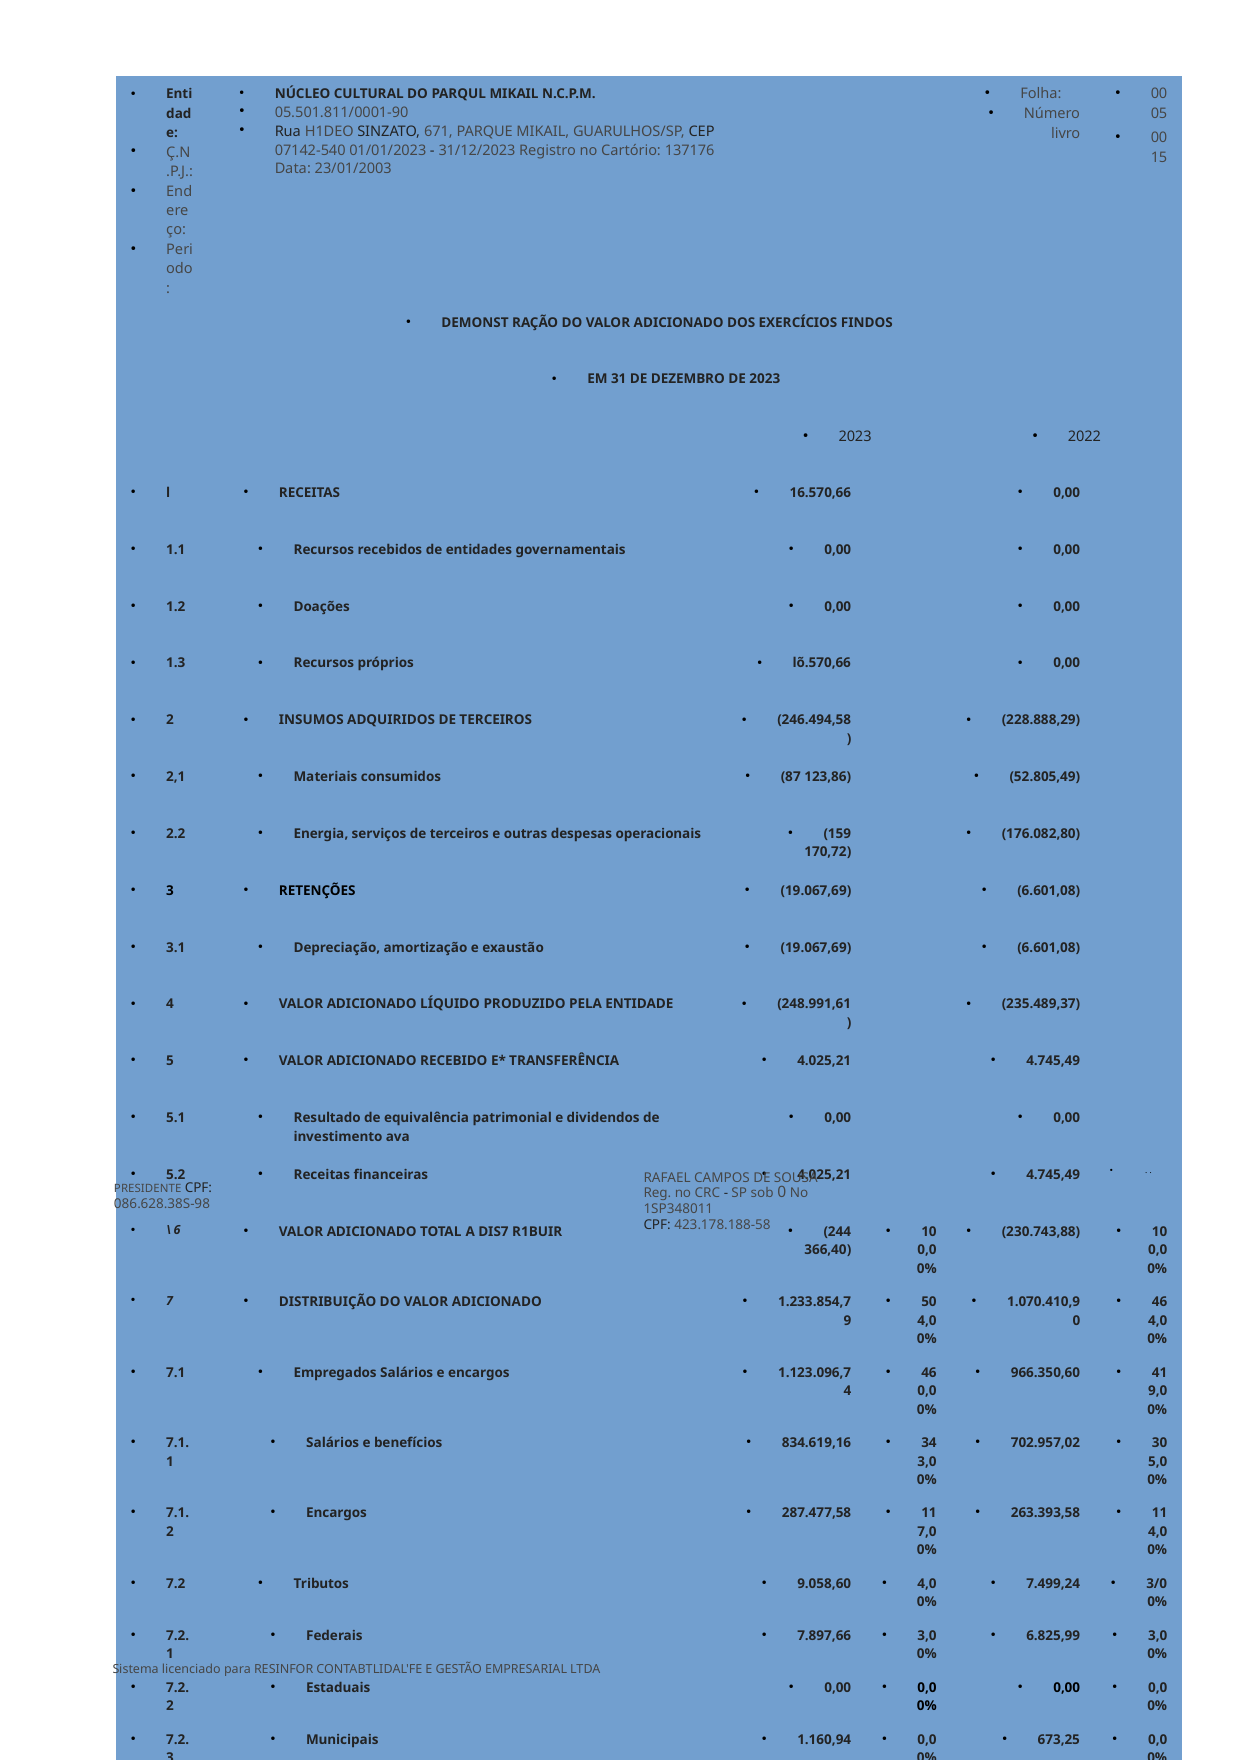

| Entidade: Ç.N.P.J.: Endereço: Periodo: | NÚCLEO CULTURAL DO PARQUL MIKAIL N.C.P.M. 05.501.811/0001-90 Rua H1DEO SINZATO, 671, PARQUE MIKAIL, GUARULHOS/SP, CEP 07142-540 01/01/2023 - 31/12/2023 Registro no Cartório: 137176 Data: 23/01/2003 | | | Folha: Número livro | 0005 0015 |
| --- | --- | --- | --- | --- | --- |
| | DEMONST RAÇÃO DO VALOR ADICIONADO DOS EXERCÍCIOS FINDOS | | | | |
| | EM 31 DE DEZEMBRO DE 2023 | | | | |
| | | 2023 | | 2022 | |
| l | RECEITAS | 16.570,66 | | 0,00 | |
| 1.1 | Recursos recebidos de entidades governamentais | 0,00 | | 0,00 | |
| 1.2 | Doações | 0,00 | | 0,00 | |
| 1.3 | Recursos próprios | lõ.570,66 | | 0,00 | |
| 2 | INSUMOS ADQUIRIDOS DE TERCEIROS | (246.494,58) | | (228.888,29) | |
| 2,1 | Materiais consumidos | (87 123,86) | | (52.805,49) | |
| 2.2 | Energia, serviços de terceiros e outras despesas operacionais | (159 170,72) | | (176.082,80) | |
| 3 | RETENÇÕES | (19.067,69) | | (6.601,08) | |
| 3.1 | Depreciação, amortização e exaustão | (19.067,69) | | (6.601,08) | |
| 4 | VALOR ADICIONADO LÍQUIDO PRODUZIDO PELA ENTIDADE | (248.991,61) | | (235.489,37) | |
| 5 | VALOR ADICIONADO RECEBIDO E\* TRANSFERÊNCIA | 4.025,21 | | 4.745,49 | |
| 5.1 | Resultado de equivalência patrimonial e dividendos de investimento ava | 0,00 | | 0,00 | |
| 5.2 | Receitas financeiras | 4.025,21 | | 4.745,49 | . . |
| \6 | VALOR ADICIONADO TOTAL A DIS7 R1BUIR | (244 366,40) | 100,00% | (230.743,88) | 100,00% |
| 7 | DISTRIBUIÇÃO DO VALOR ADICIONADO | 1.233.854,79 | 504,00% | 1.070.410,90 | 464,00% |
| 7.1 | Empregados Salários e encargos | 1.123.096,74 | 460,00% | 966.350,60 | 419,00% |
| 7.1.1 | Salários e benefícios | 834.619,16 | 343,00% | 702.957,02 | 305,00% |
| 7.1.2 | Encargos | 287.477,58 | 117,00% | 263.393,58 | 114,00% |
| 7.2 | Tributos | 9.058,60 | 4,00% | 7.499,24 | 3/00% |
| 7.2.1 | Federais | 7.897,66 | 3,00% | 6.825,99 | 3,00% |
| 7.2.2 | Estaduais | 0,00 | 0,00% | 0,00 | 0,00% |
| 7.2.3 | Municipais | 1.160,94 | 0,00% | 673,25 | 0,00% |
| 7.3 | Financiadores | £7.699,45 | 40,00% | 96.561,06 | 42,00% |
| 7.3.1 | Juros, multas e tarifas bancária? | 3.585,80 | 1,00% | 5.776,07 | 3,00% |
| 7.3.2 | Aluguéis | 94.113,65 | 38,00% | 90.784,99 | 39,00% |
| 7.4 | Outras despesas não operacionais | 0,00 | 0,00% | 0,00 | 0,00% |
| 7.4.1 | Outras despesas não operacio\* vs | 0,00 | 0,00% | 0,00 | 0,00% |
| 7.5 | Lucros retidos/prejuízo do exerci ki | 0,00 | 0,00% | a,oo | 0,00% |
| s | Valor total Distribuído | 1.23: .354,79 | 504,00% | 1.070,410,90 | 464,00% |
RAFAEL CAMPOS DE SOUSA
Reg. no CRC - SP sob 0 No 1SP348011
CPF: 423.178.188-58
PRESIDENTE CPF: 086.628.38S-98
Sistema licenciado para RESINFOR CONTABTLIDAl'FE E GESTÃO EMPRESARIAL LTDA